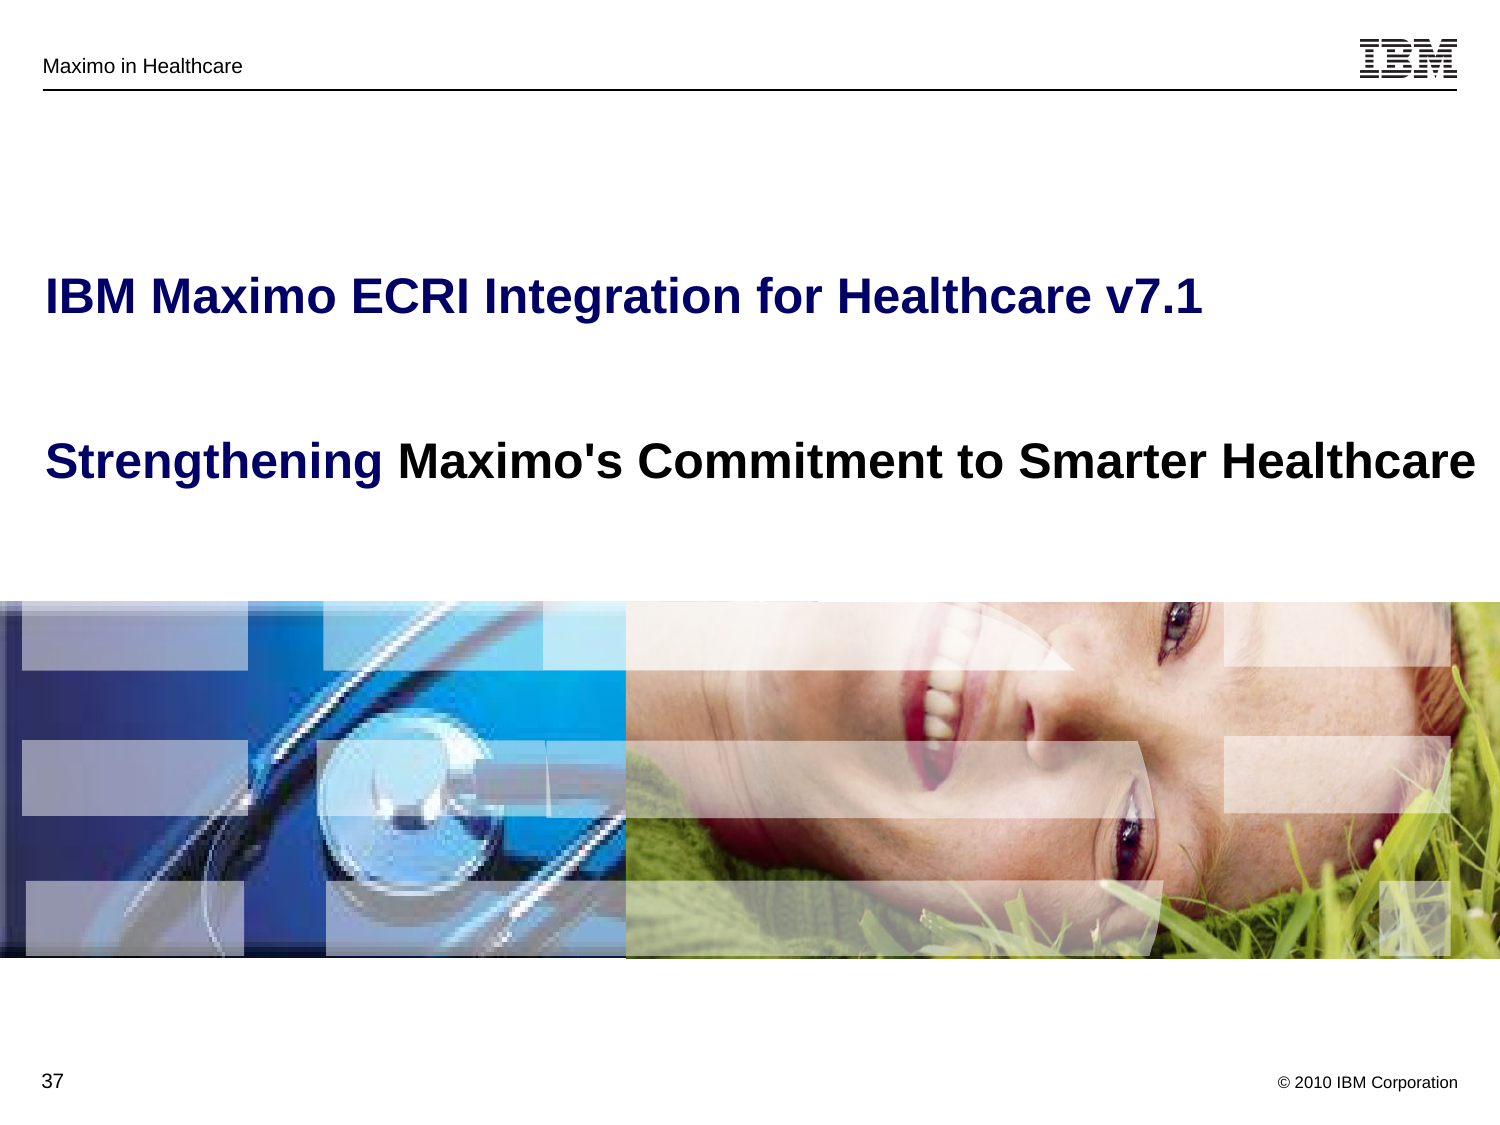

# IBM Maximo ECRI Integration for Healthcare v7.1 Strengthening Maximo's Commitment to Smarter Healthcare